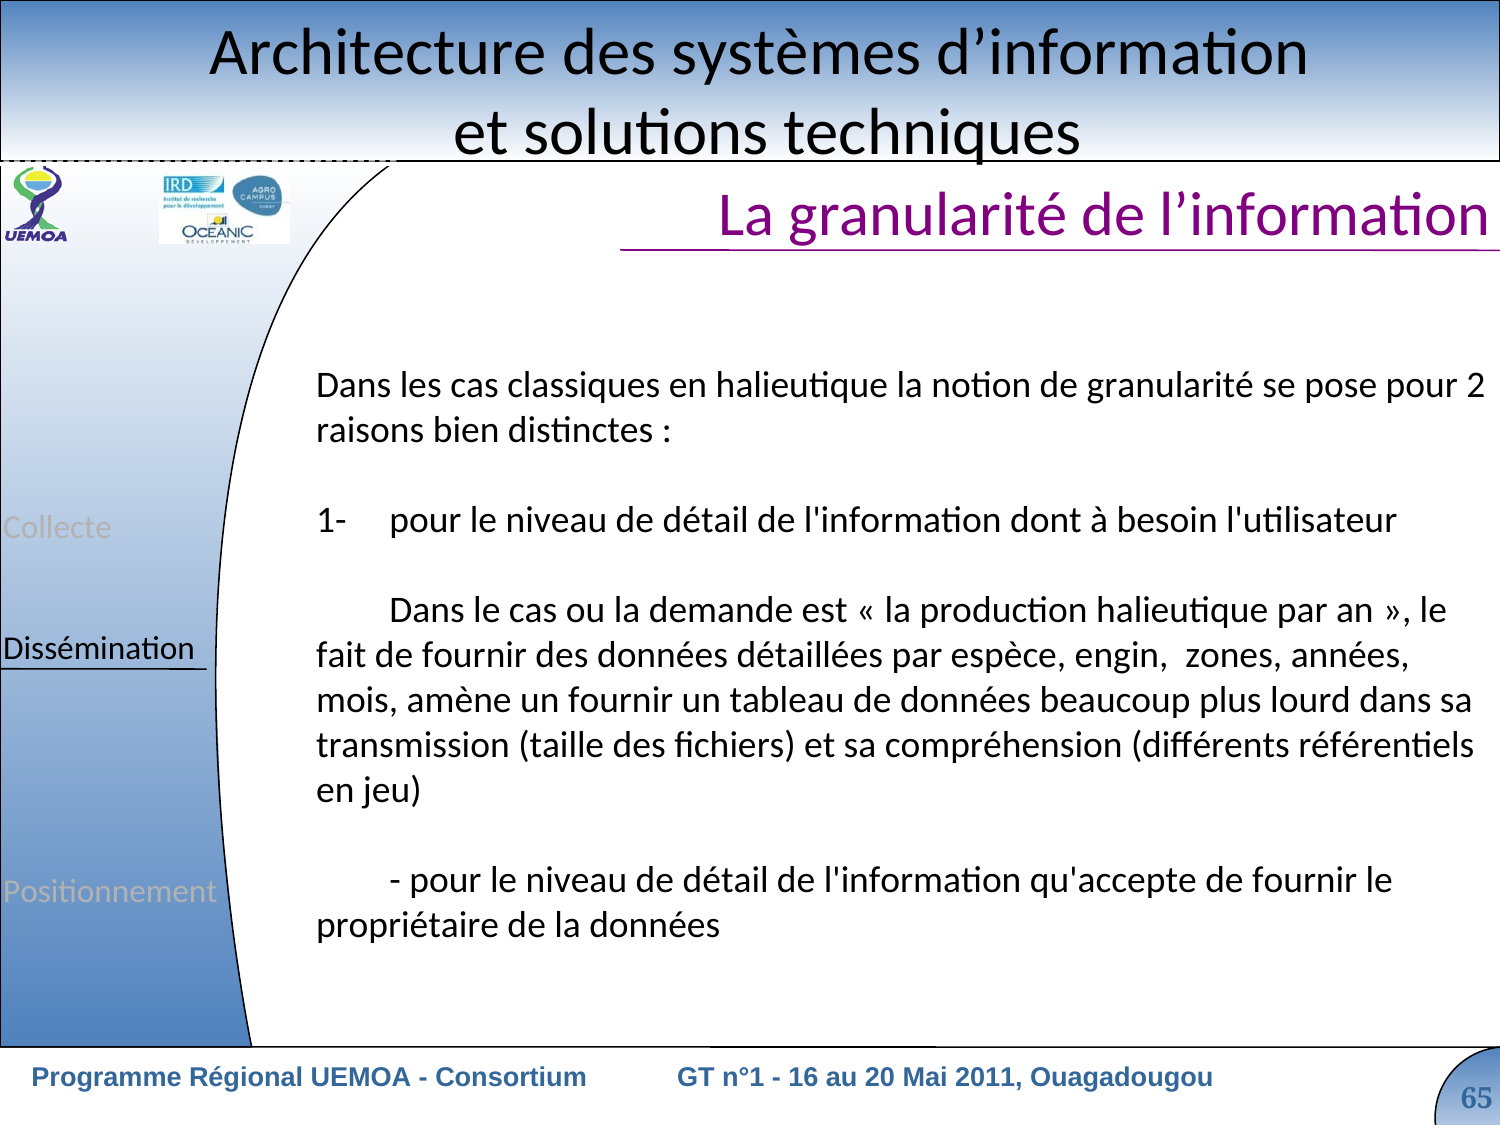

Architecture des systèmes d’information
et solutions techniques
La granularité de l’information
Dans les cas classiques en halieutique la notion de granularité se pose pour 2 raisons bien distinctes :
1-	pour le niveau de détail de l'information dont à besoin l'utilisateur
	Dans le cas ou la demande est « la production halieutique par an », le fait de fournir des données détaillées par espèce, engin, zones, années, mois, amène un fournir un tableau de données beaucoup plus lourd dans sa transmission (taille des fichiers) et sa compréhension (différents référentiels en jeu)
	- pour le niveau de détail de l'information qu'accepte de fournir le propriétaire de la données
Collecte
Dissémination
Positionnement